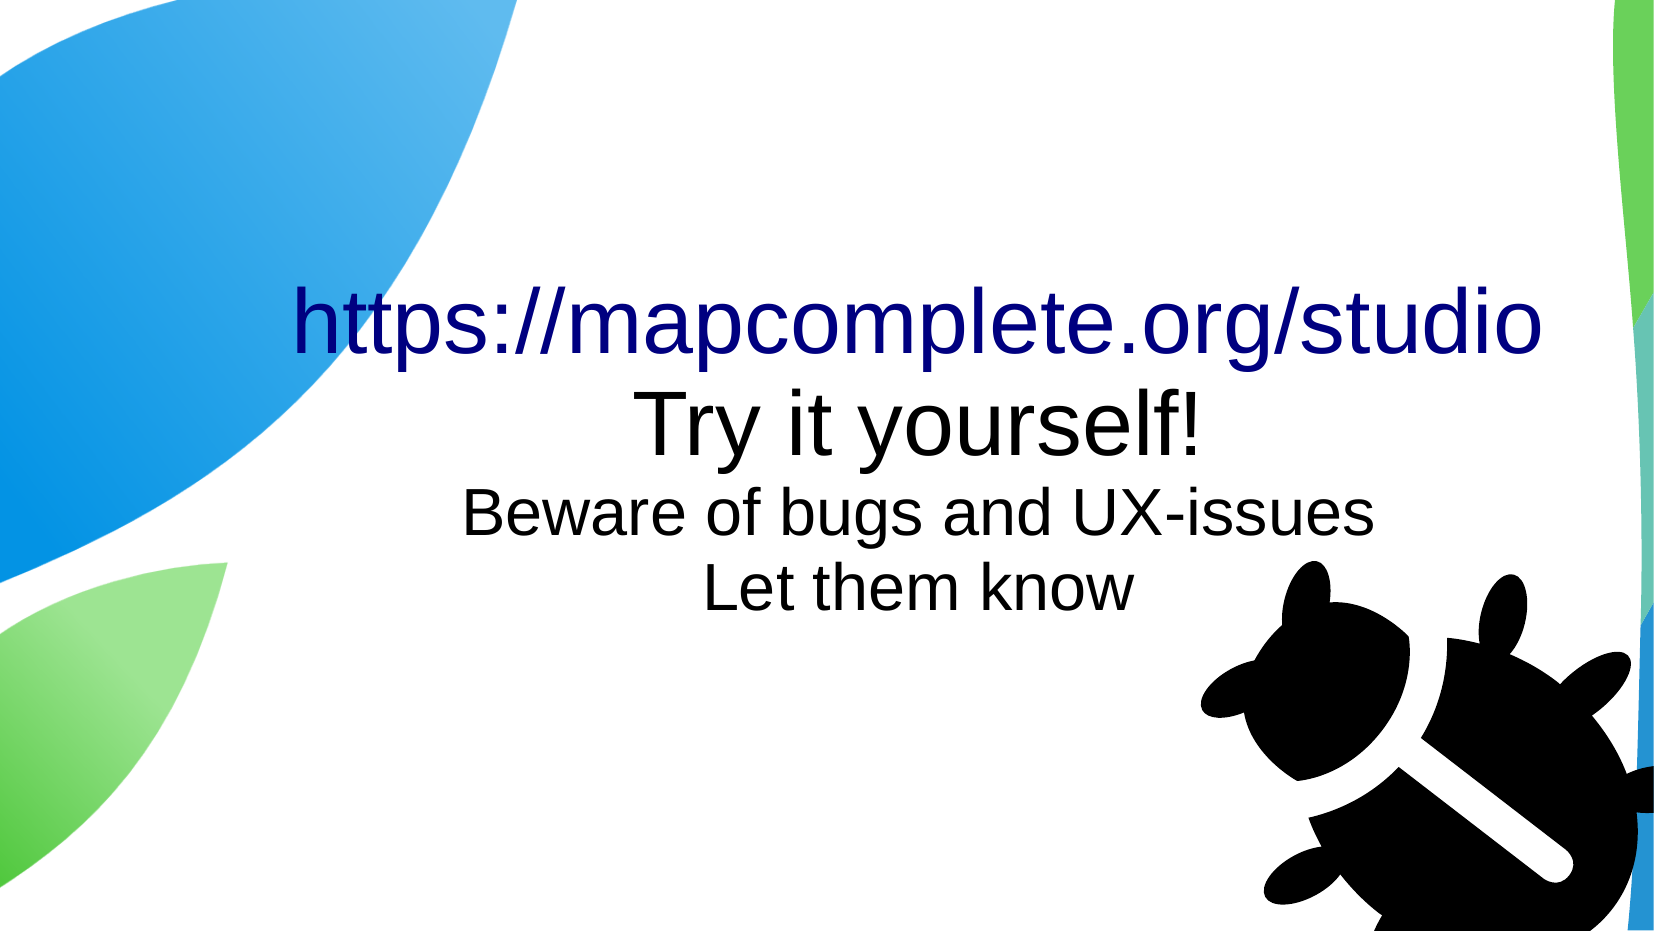

# https://mapcomplete.org/studio Try it yourself! Beware of bugs and UX-issues Let them know